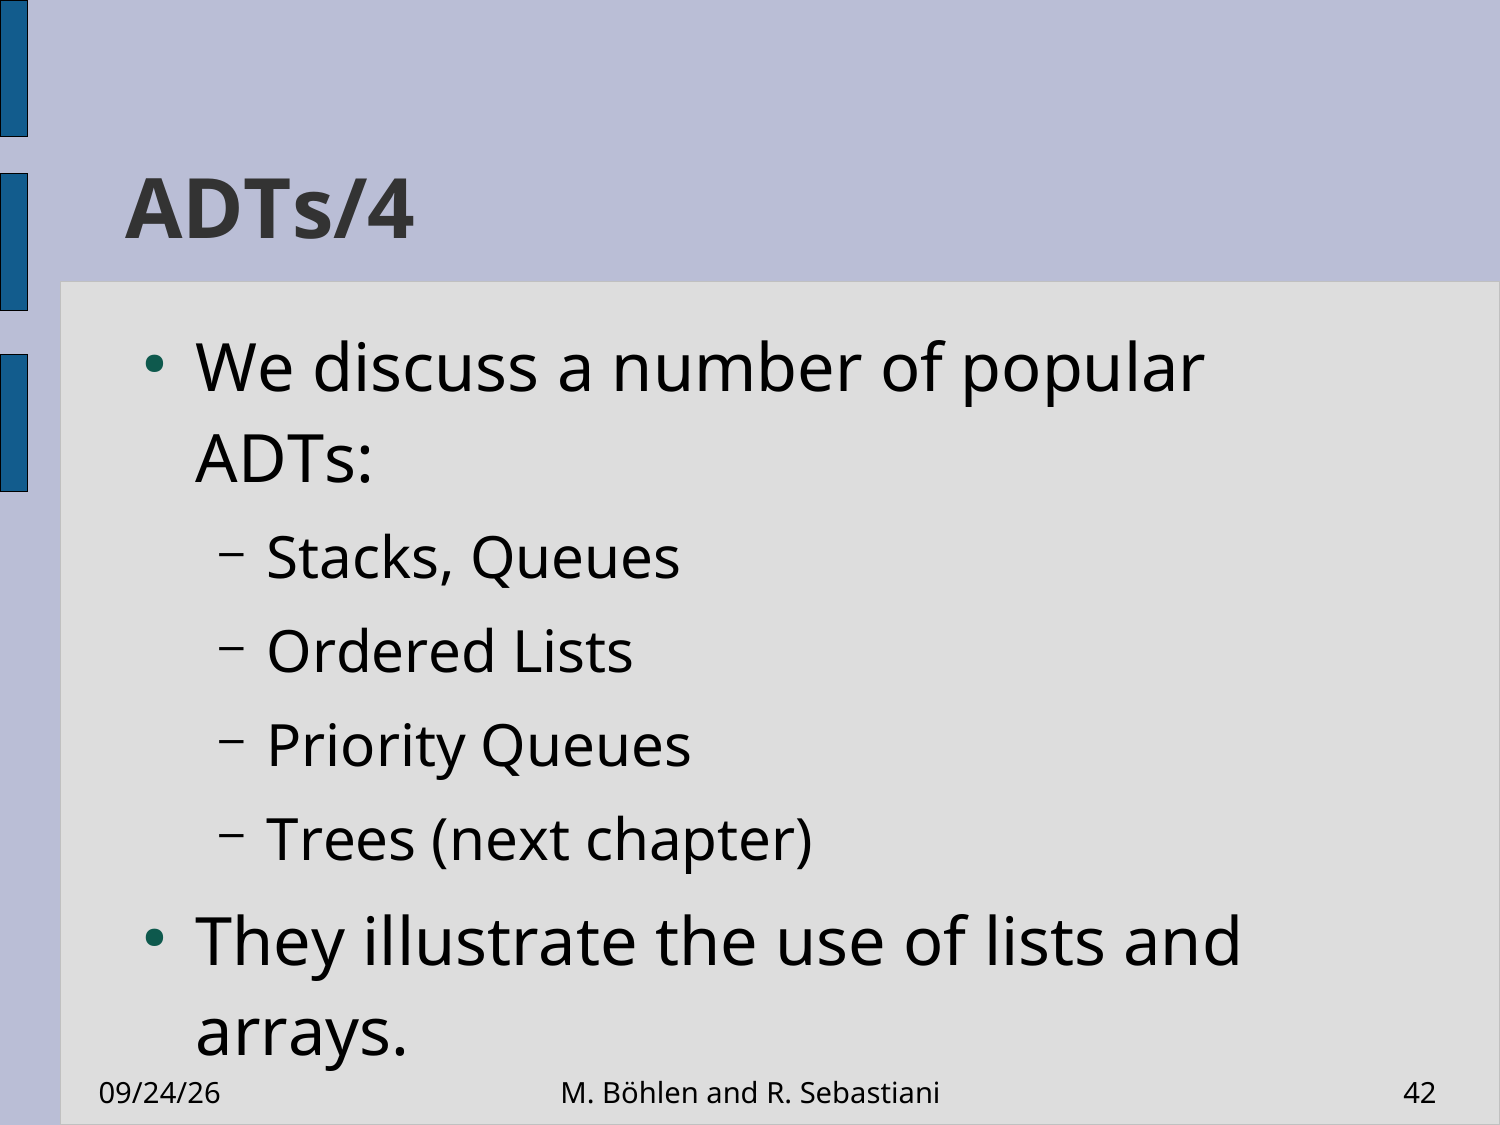

# ADTs/4
We discuss a number of popular ADTs:
Stacks, Queues
Ordered Lists
Priority Queues
Trees (next chapter)
They illustrate the use of lists and arrays.
M. Böhlen and R. Sebastiani
42